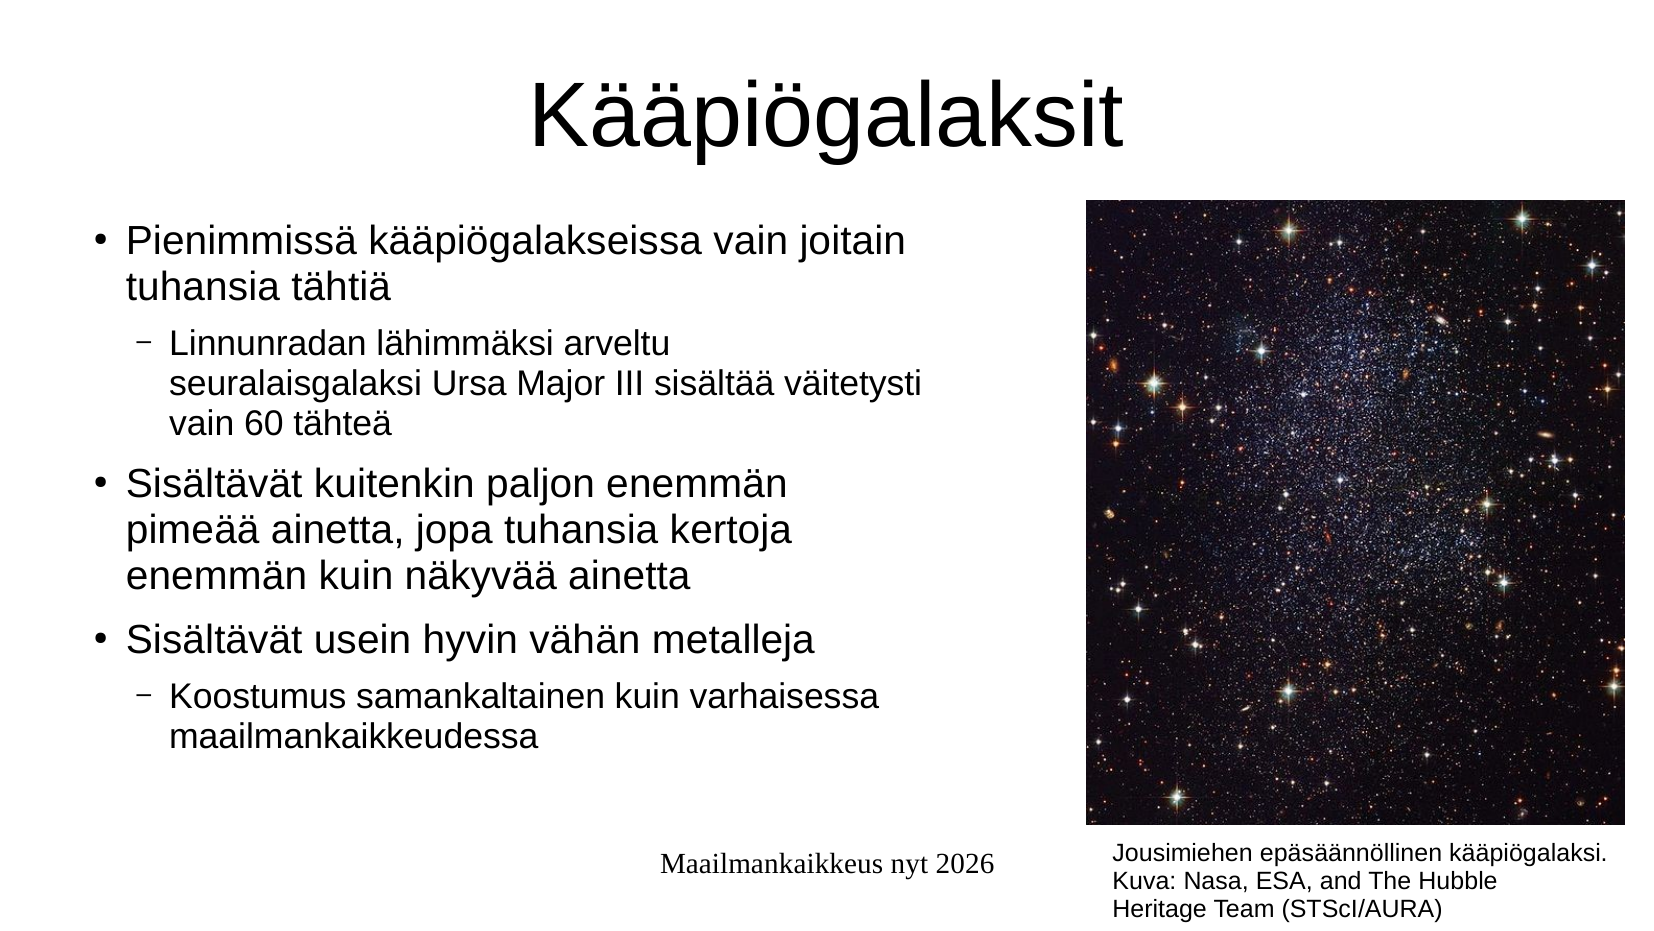

# Kääpiögalaksit
Pienimmissä kääpiögalakseissa vain joitain tuhansia tähtiä
Linnunradan lähimmäksi arveltu seuralaisgalaksi Ursa Major III sisältää väitetysti vain 60 tähteä
Sisältävät kuitenkin paljon enemmän pimeää ainetta, jopa tuhansia kertoja enemmän kuin näkyvää ainetta
Sisältävät usein hyvin vähän metalleja
Koostumus samankaltainen kuin varhaisessa maailmankaikkeudessa
Jousimiehen epäsäännöllinen kääpiögalaksi.
Kuva: Nasa, ESA, and The Hubble
Heritage Team (STScI/AURA)